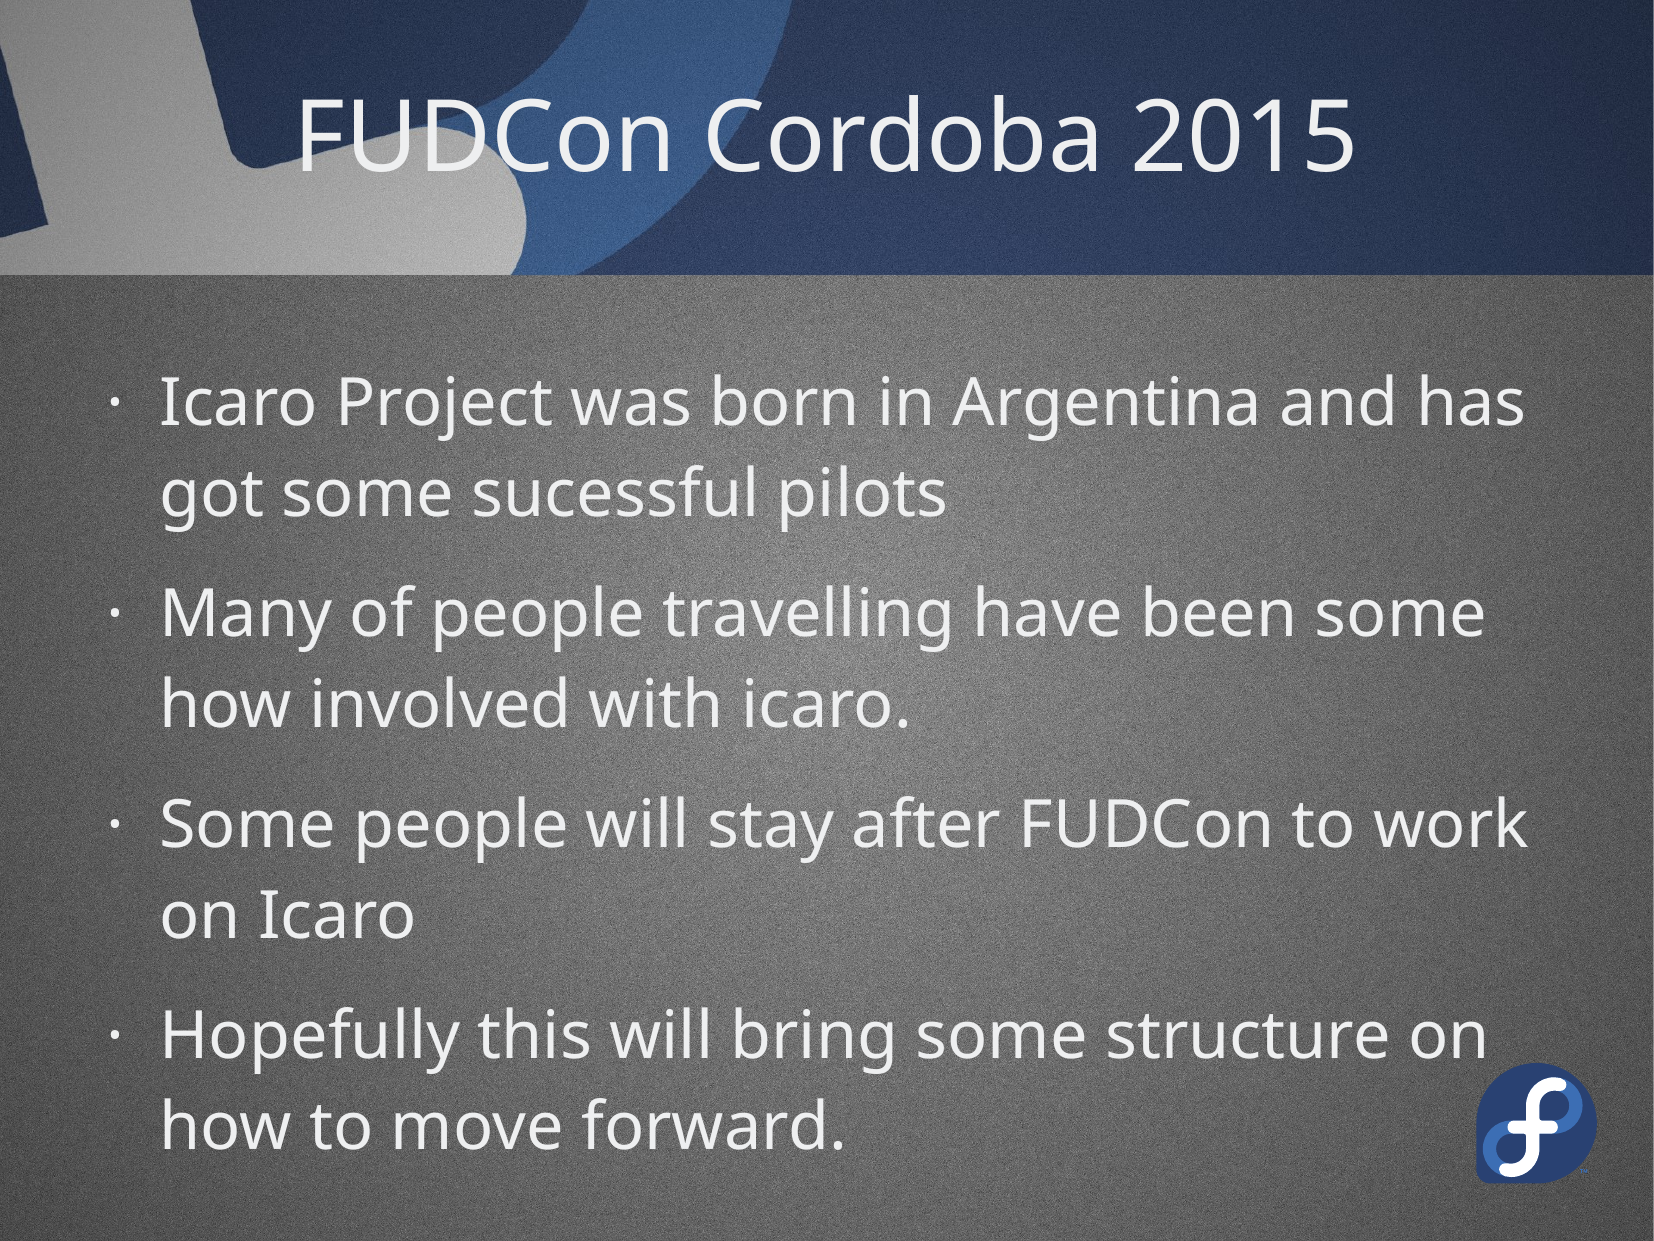

# FUDCon Cordoba 2015
Icaro Project was born in Argentina and has got some sucessful pilots
Many of people travelling have been some how involved with icaro.
Some people will stay after FUDCon to work on Icaro
Hopefully this will bring some structure on how to move forward.